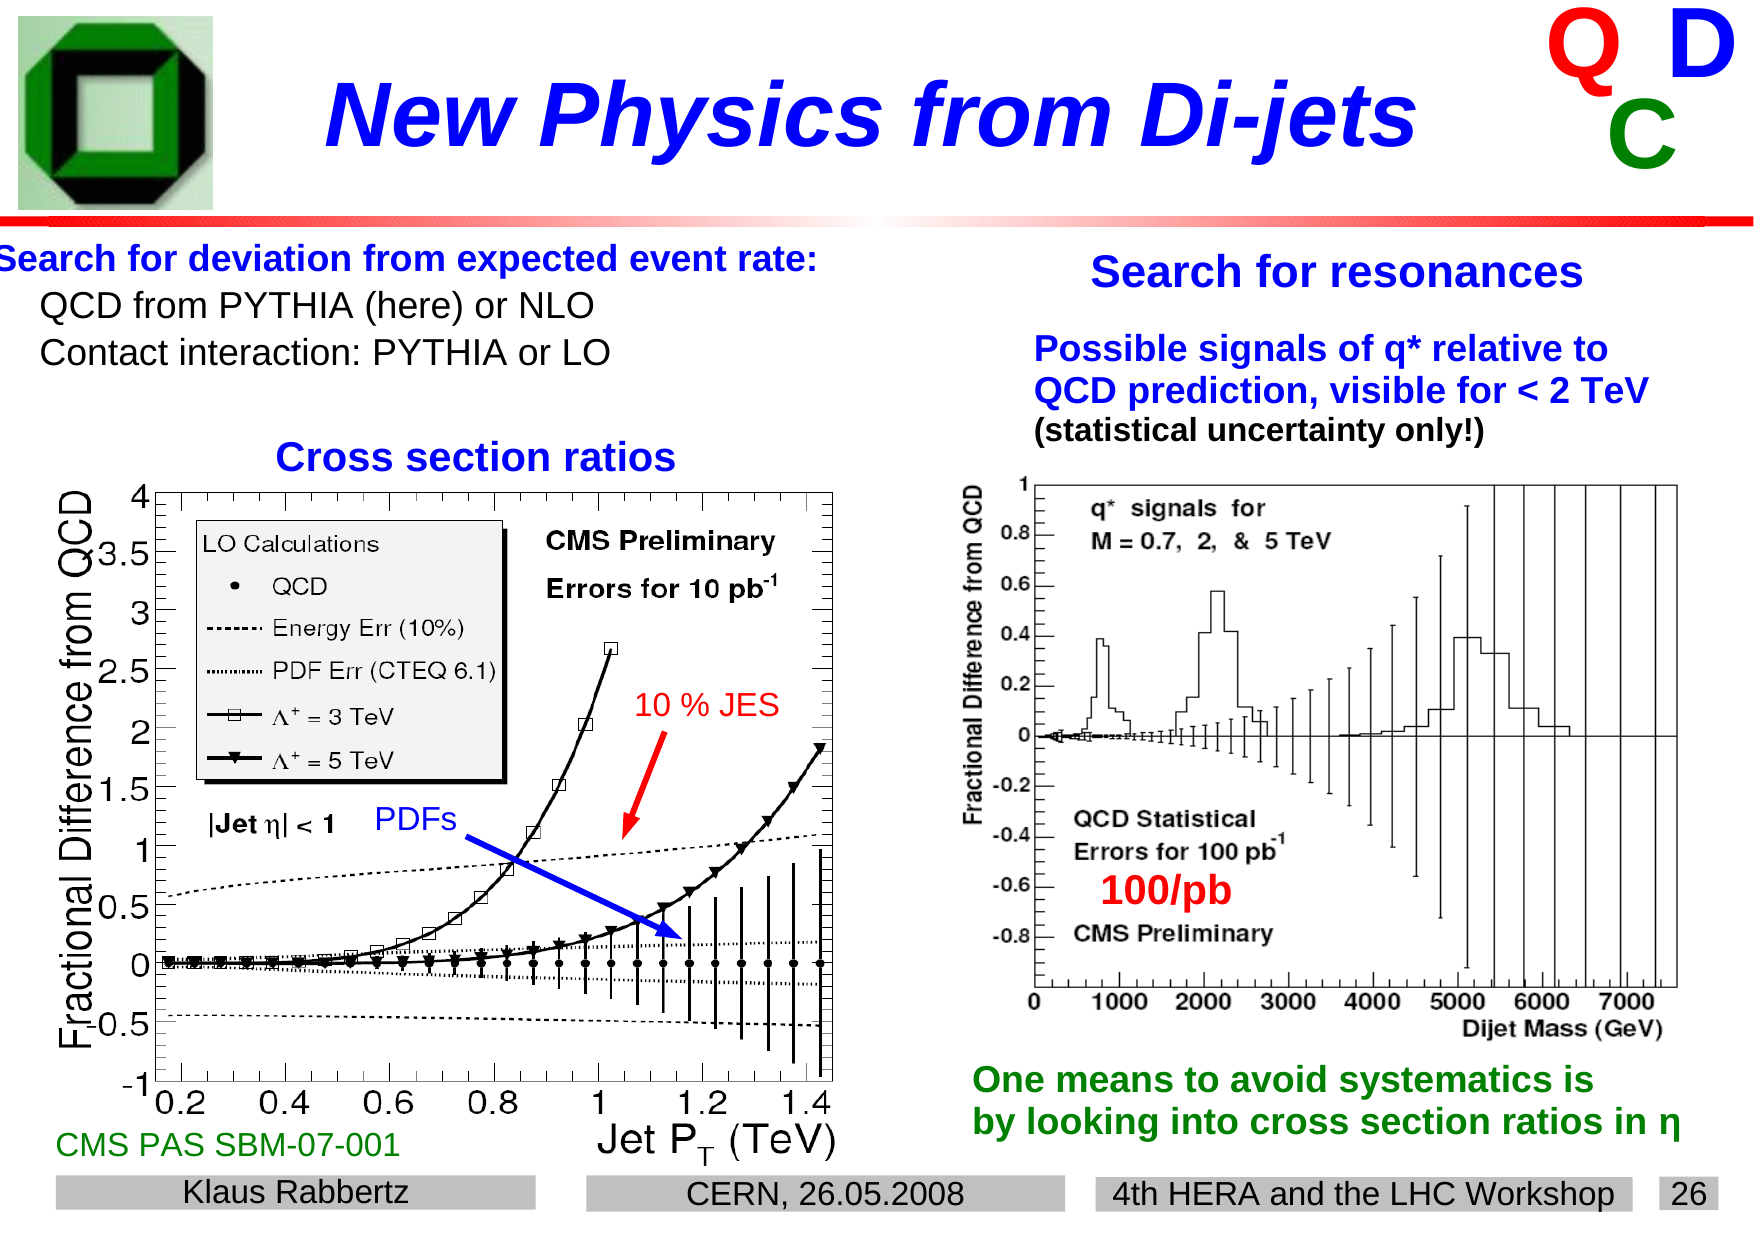

# New Physics from Di-jets
Search for resonances
Search for deviation from expected event rate:
QCD from PYTHIA (here) or NLO
Contact interaction: PYTHIA or LO
Possible signals of q* relative to
QCD prediction, visible for < 2 TeV
(statistical uncertainty only!)
100/pb
Cross section ratios
10 % JES
PDFs
One means to avoid systematics is
by looking into cross section ratios in η
CMS PAS SBM-07-001